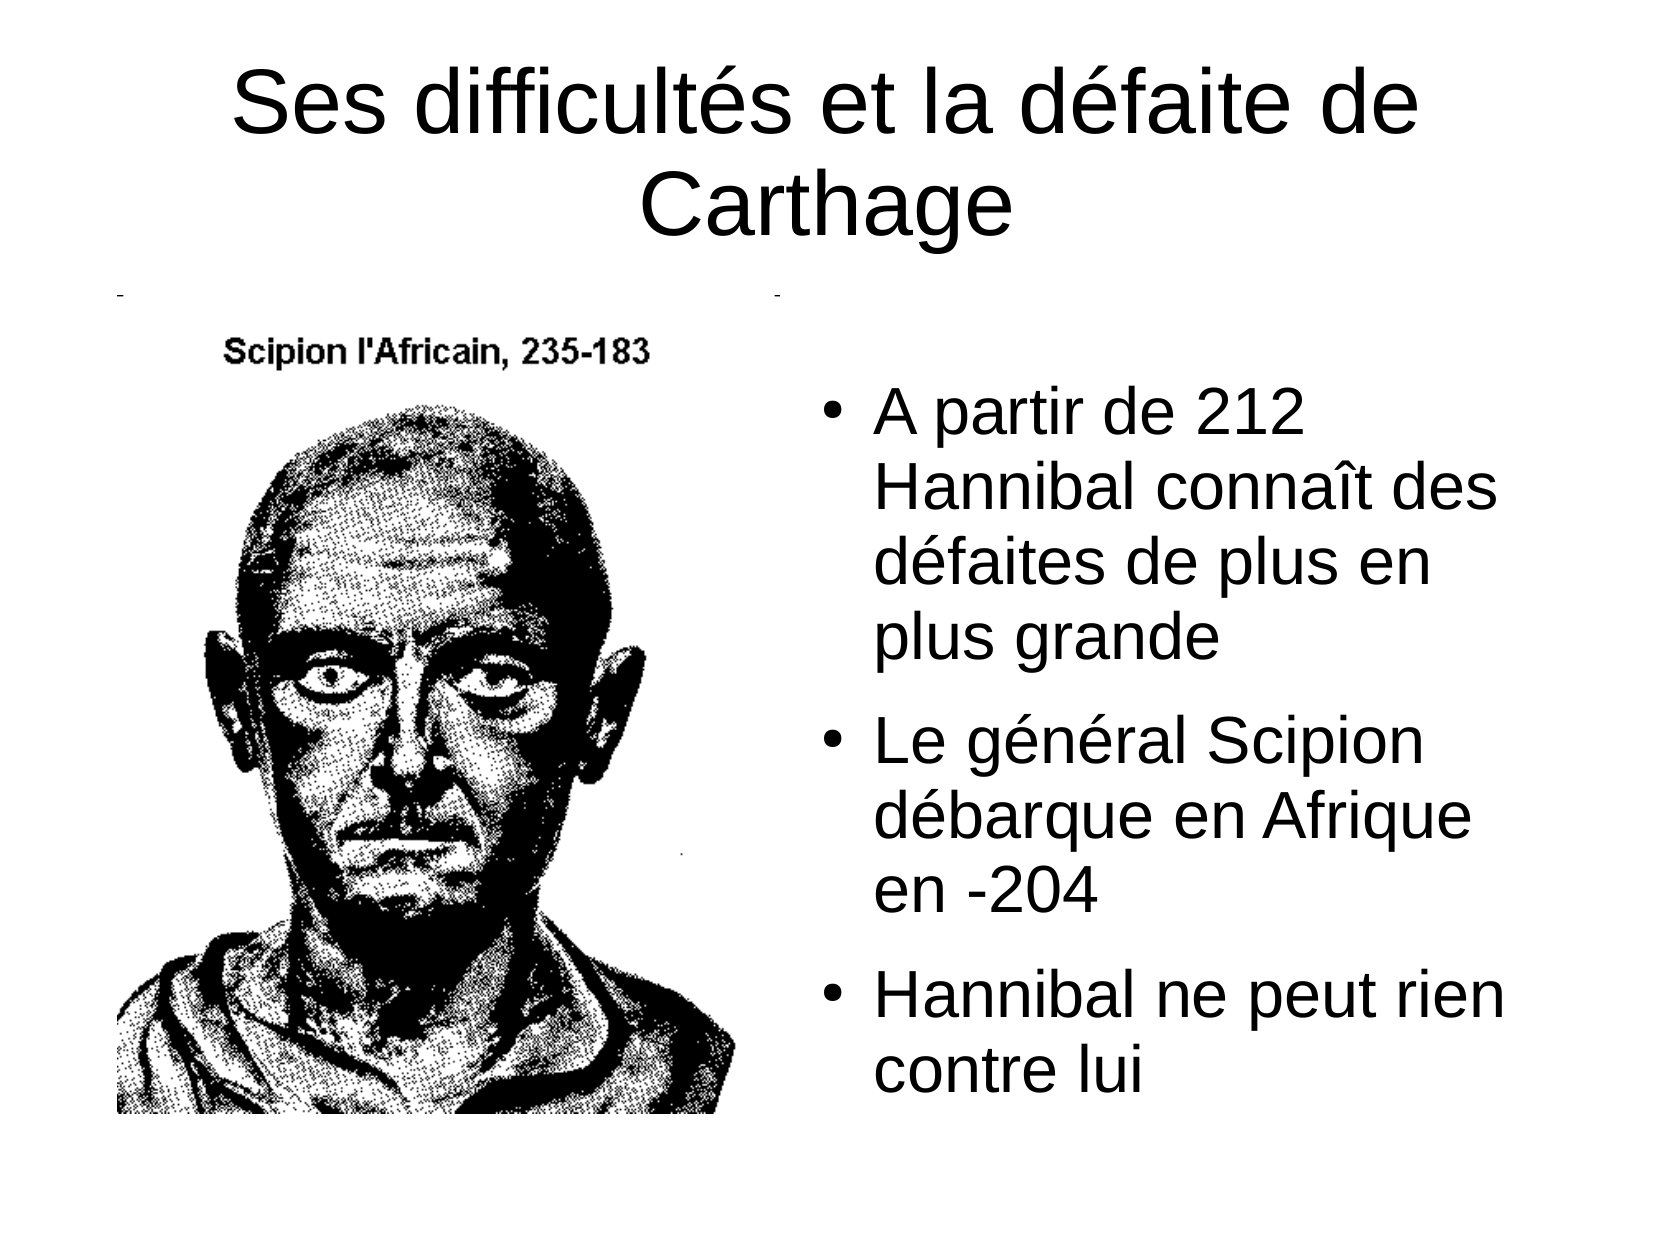

# Ses difficultés et la défaite de Carthage
A partir de 212 Hannibal connaît des défaites de plus en plus grande
Le général Scipion débarque en Afrique en -204
Hannibal ne peut rien contre lui